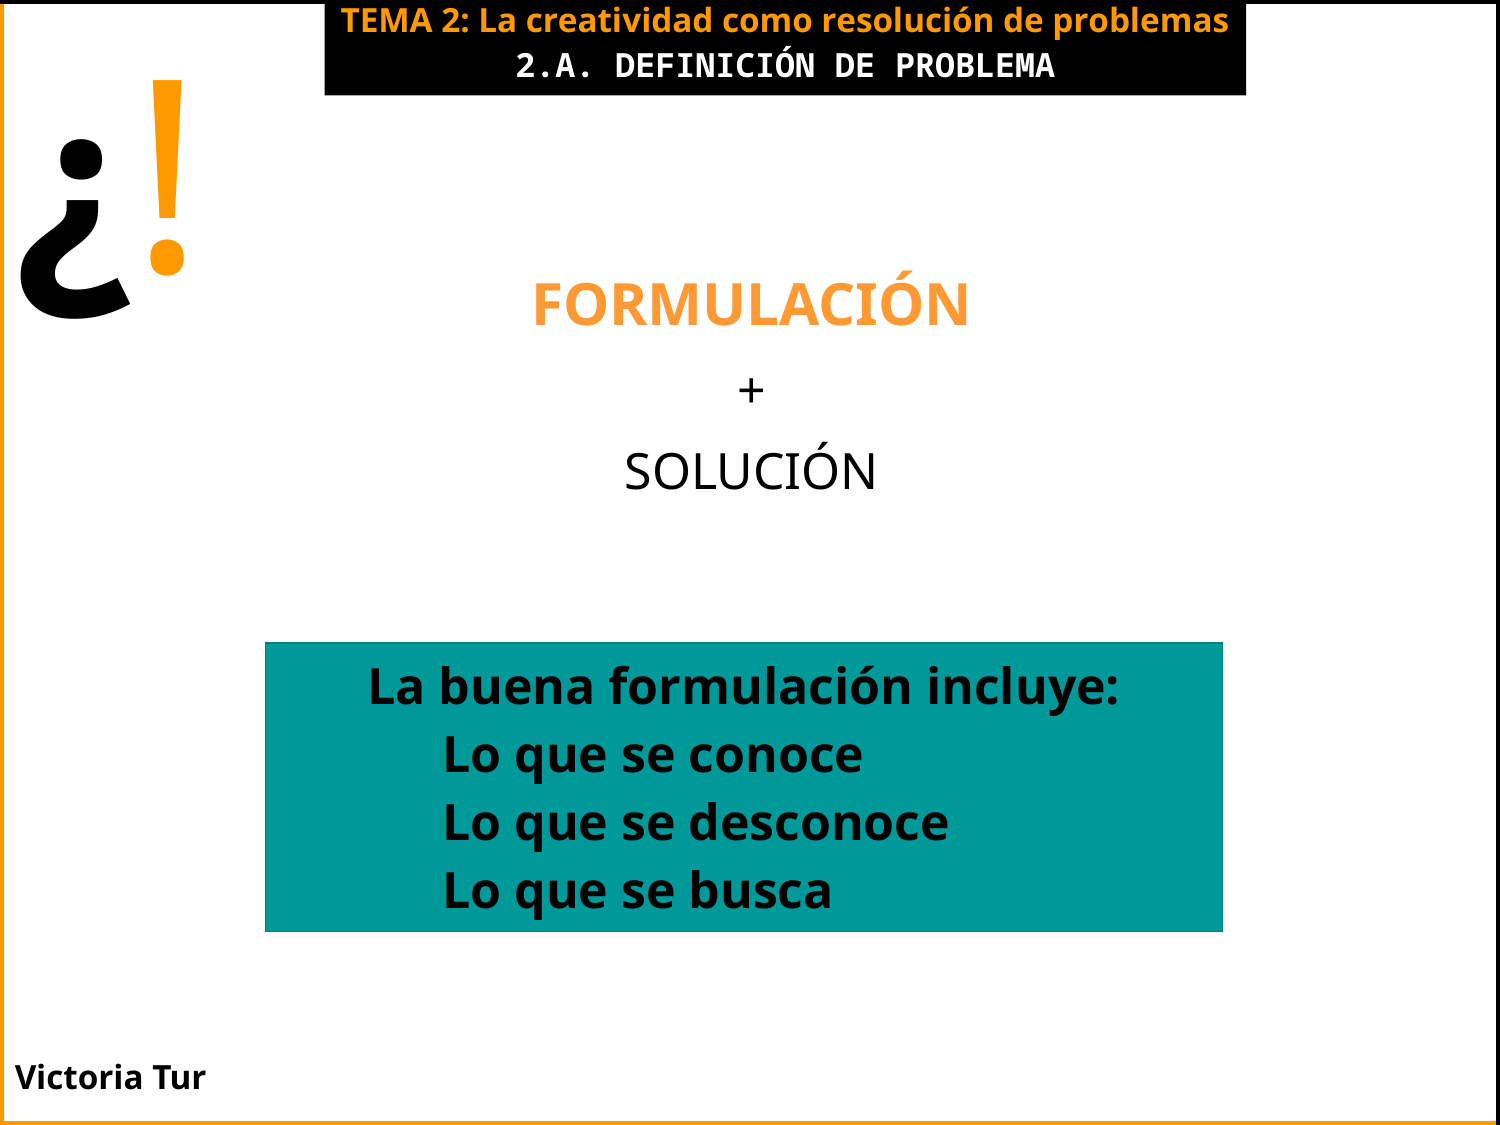

# FORMULACIÓN
+
SOLUCIÓN
La buena formulación incluye:
Lo que se conoce
Lo que se desconoce
Lo que se busca